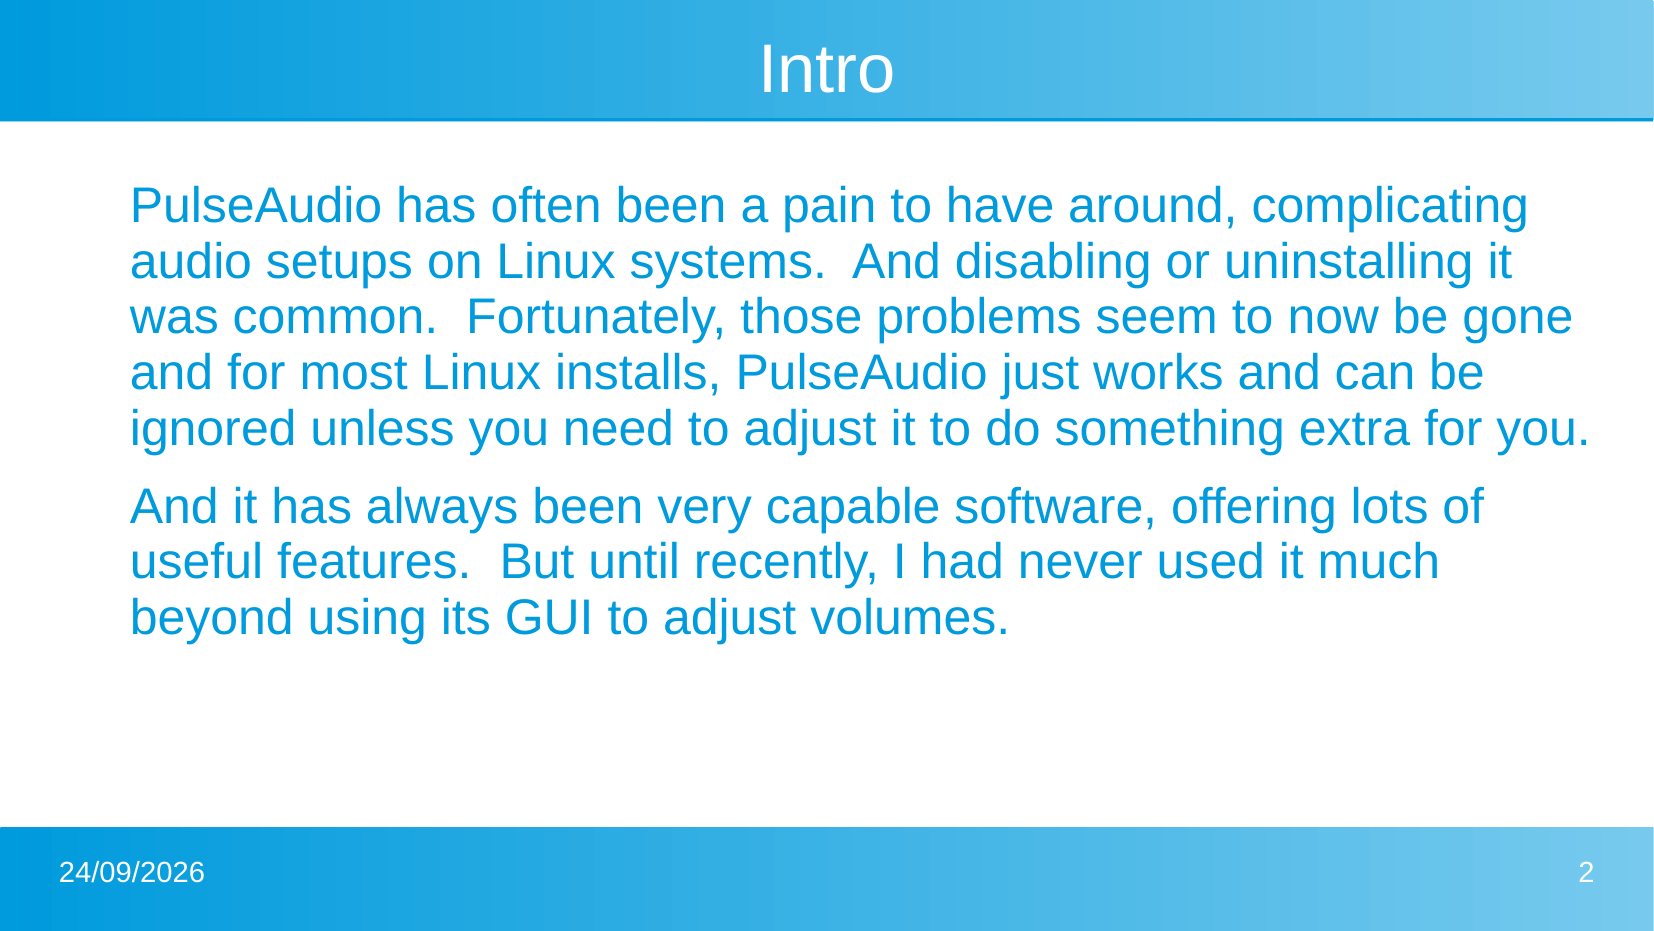

# Intro
PulseAudio has often been a pain to have around, complicating audio setups on Linux systems. And disabling or uninstalling it was common. Fortunately, those problems seem to now be gone and for most Linux installs, PulseAudio just works and can be ignored unless you need to adjust it to do something extra for you.
And it has always been very capable software, offering lots of useful features. But until recently, I had never used it much beyond using its GUI to adjust volumes.
2